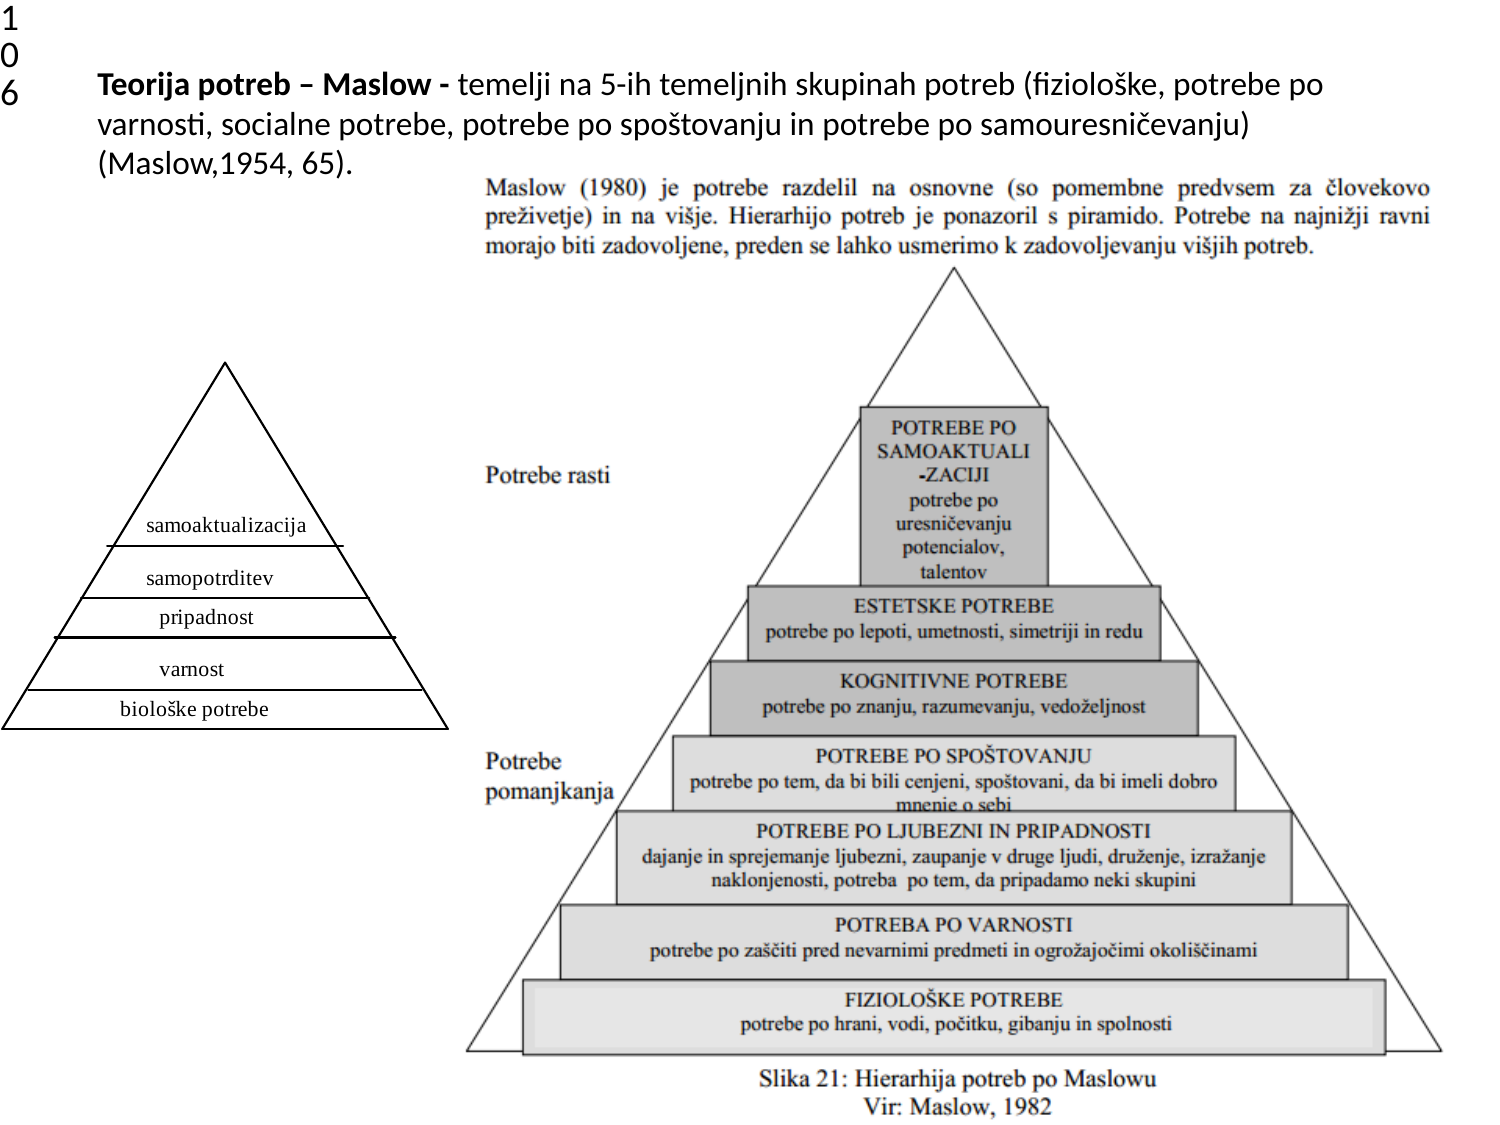

Teorija potreb – Maslow - temelji na 5-ih temeljnih skupinah potreb (fiziološke, potrebe po varnosti, socialne potrebe, potrebe po spoštovanju in potrebe po samouresničevanju) (Maslow,1954, 65).